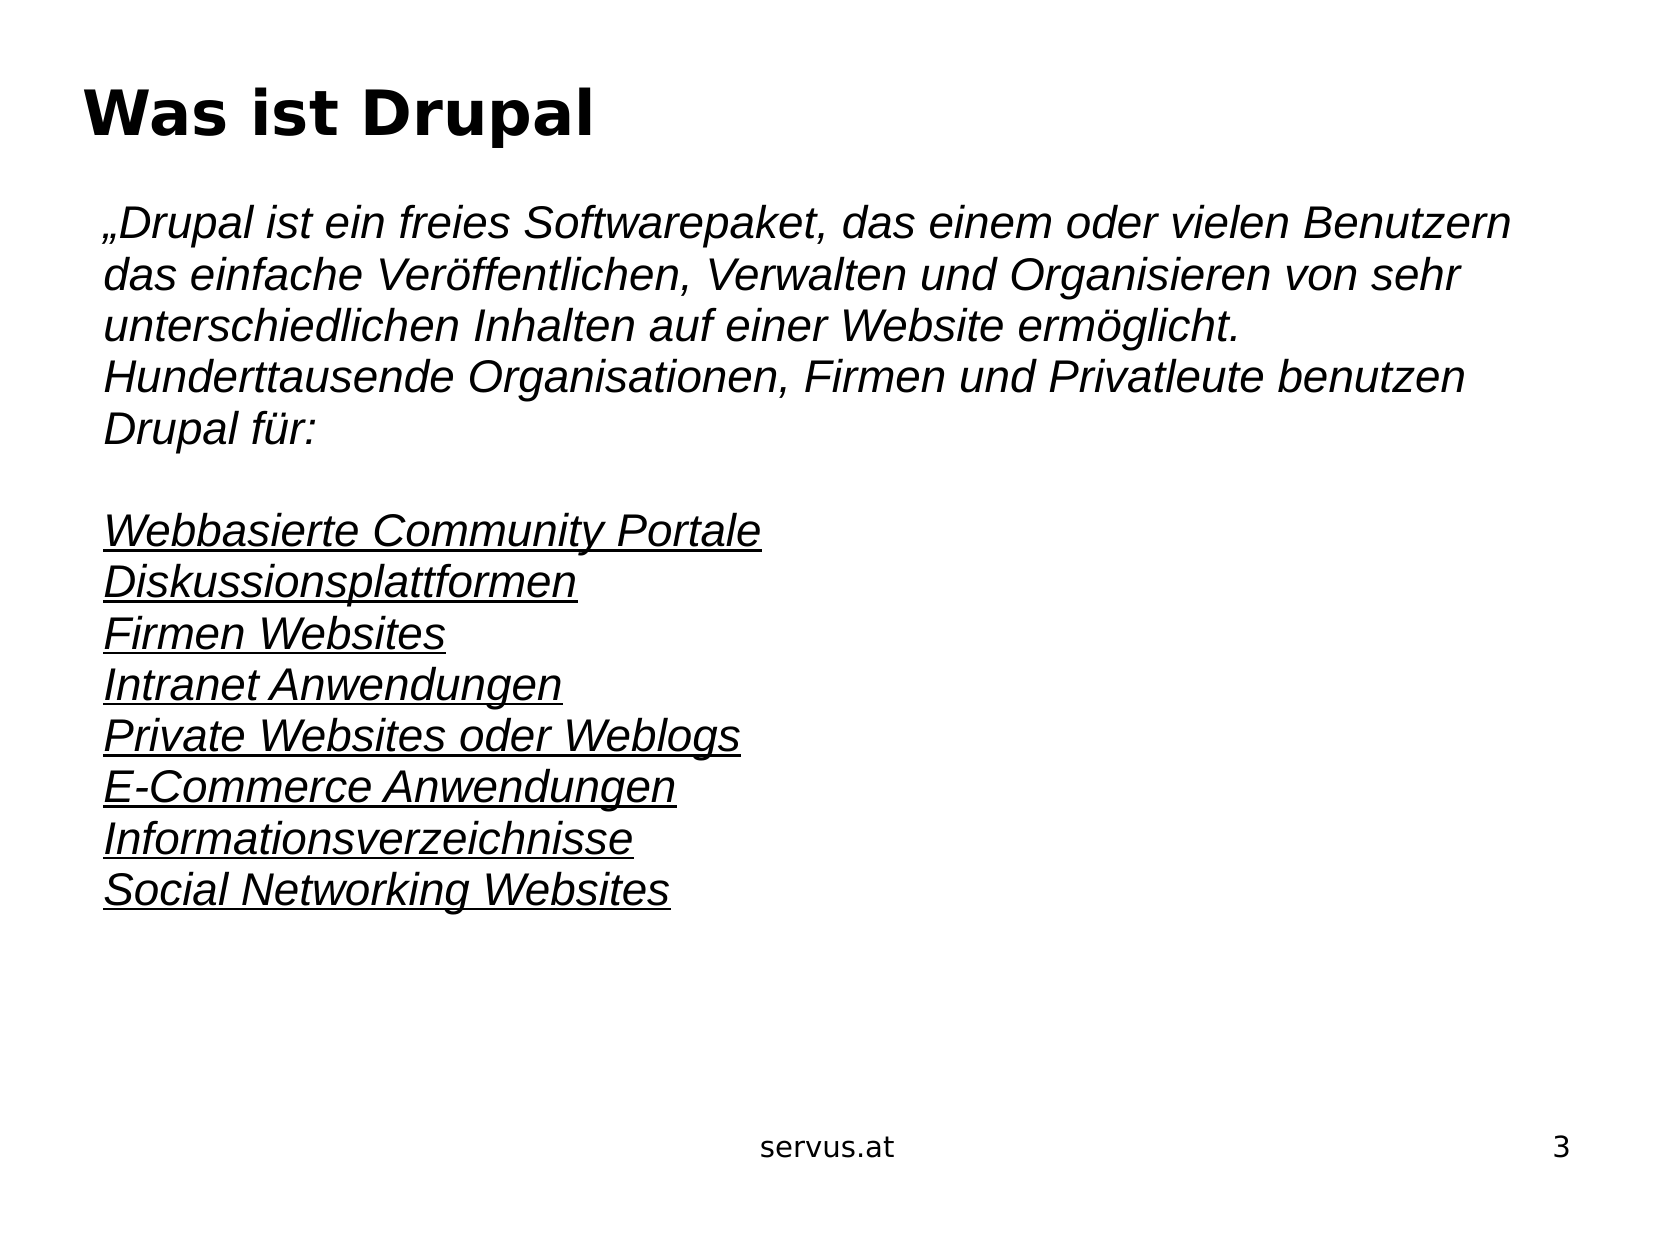

# Was ist Drupal
„Drupal ist ein freies Softwarepaket, das einem oder vielen Benutzern das einfache Veröffentlichen, Verwalten und Organisieren von sehr unterschiedlichen Inhalten auf einer Website ermöglicht. Hunderttausende Organisationen, Firmen und Privatleute benutzen Drupal für:
Webbasierte Community Portale
Diskussionsplattformen
Firmen Websites
Intranet Anwendungen
Private Websites oder Weblogs
E-Commerce Anwendungen
Informationsverzeichnisse
Social Networking Websites
servus.at
3